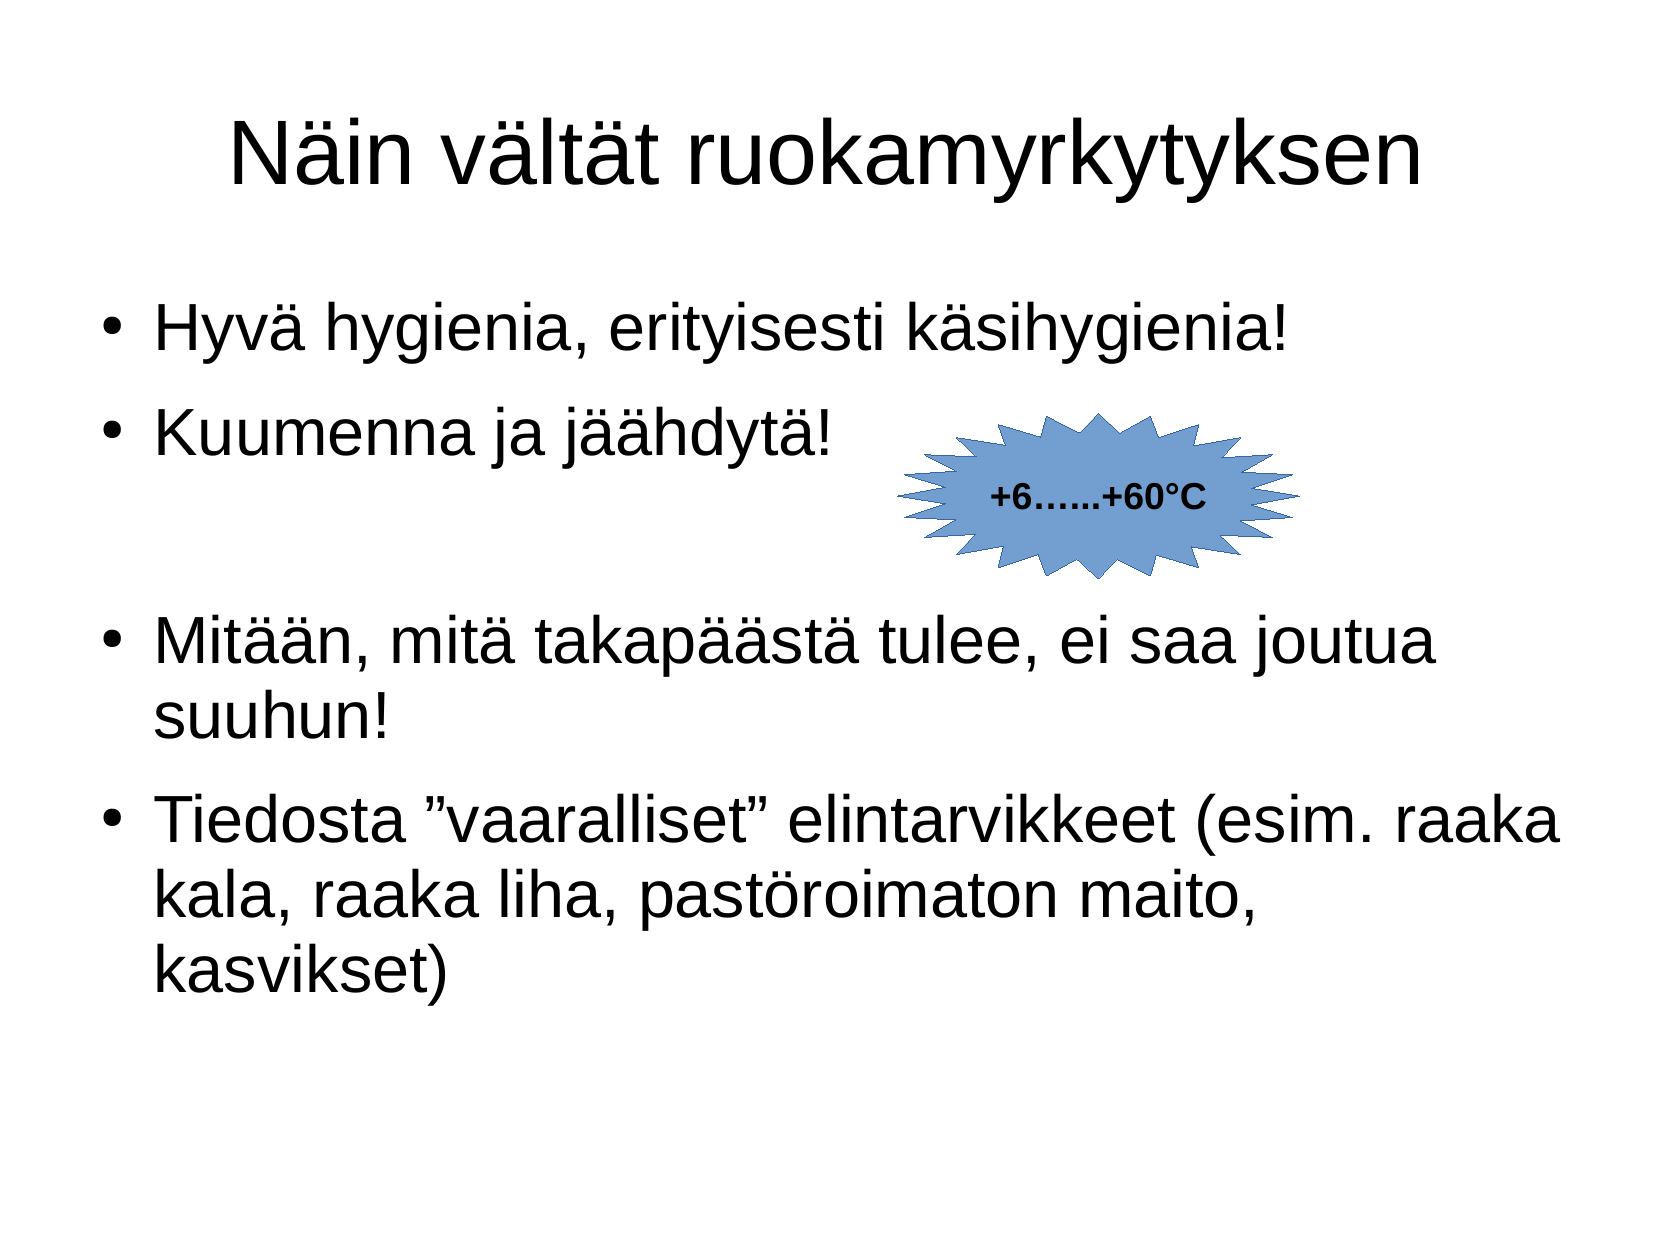

# Näin vältät ruokamyrkytyksen
Hyvä hygienia, erityisesti käsihygienia!
Kuumenna ja jäähdytä!
Mitään, mitä takapäästä tulee, ei saa joutua suuhun!
Tiedosta ”vaaralliset” elintarvikkeet (esim. raaka kala, raaka liha, pastöroimaton maito, kasvikset)
+6…...+60°C